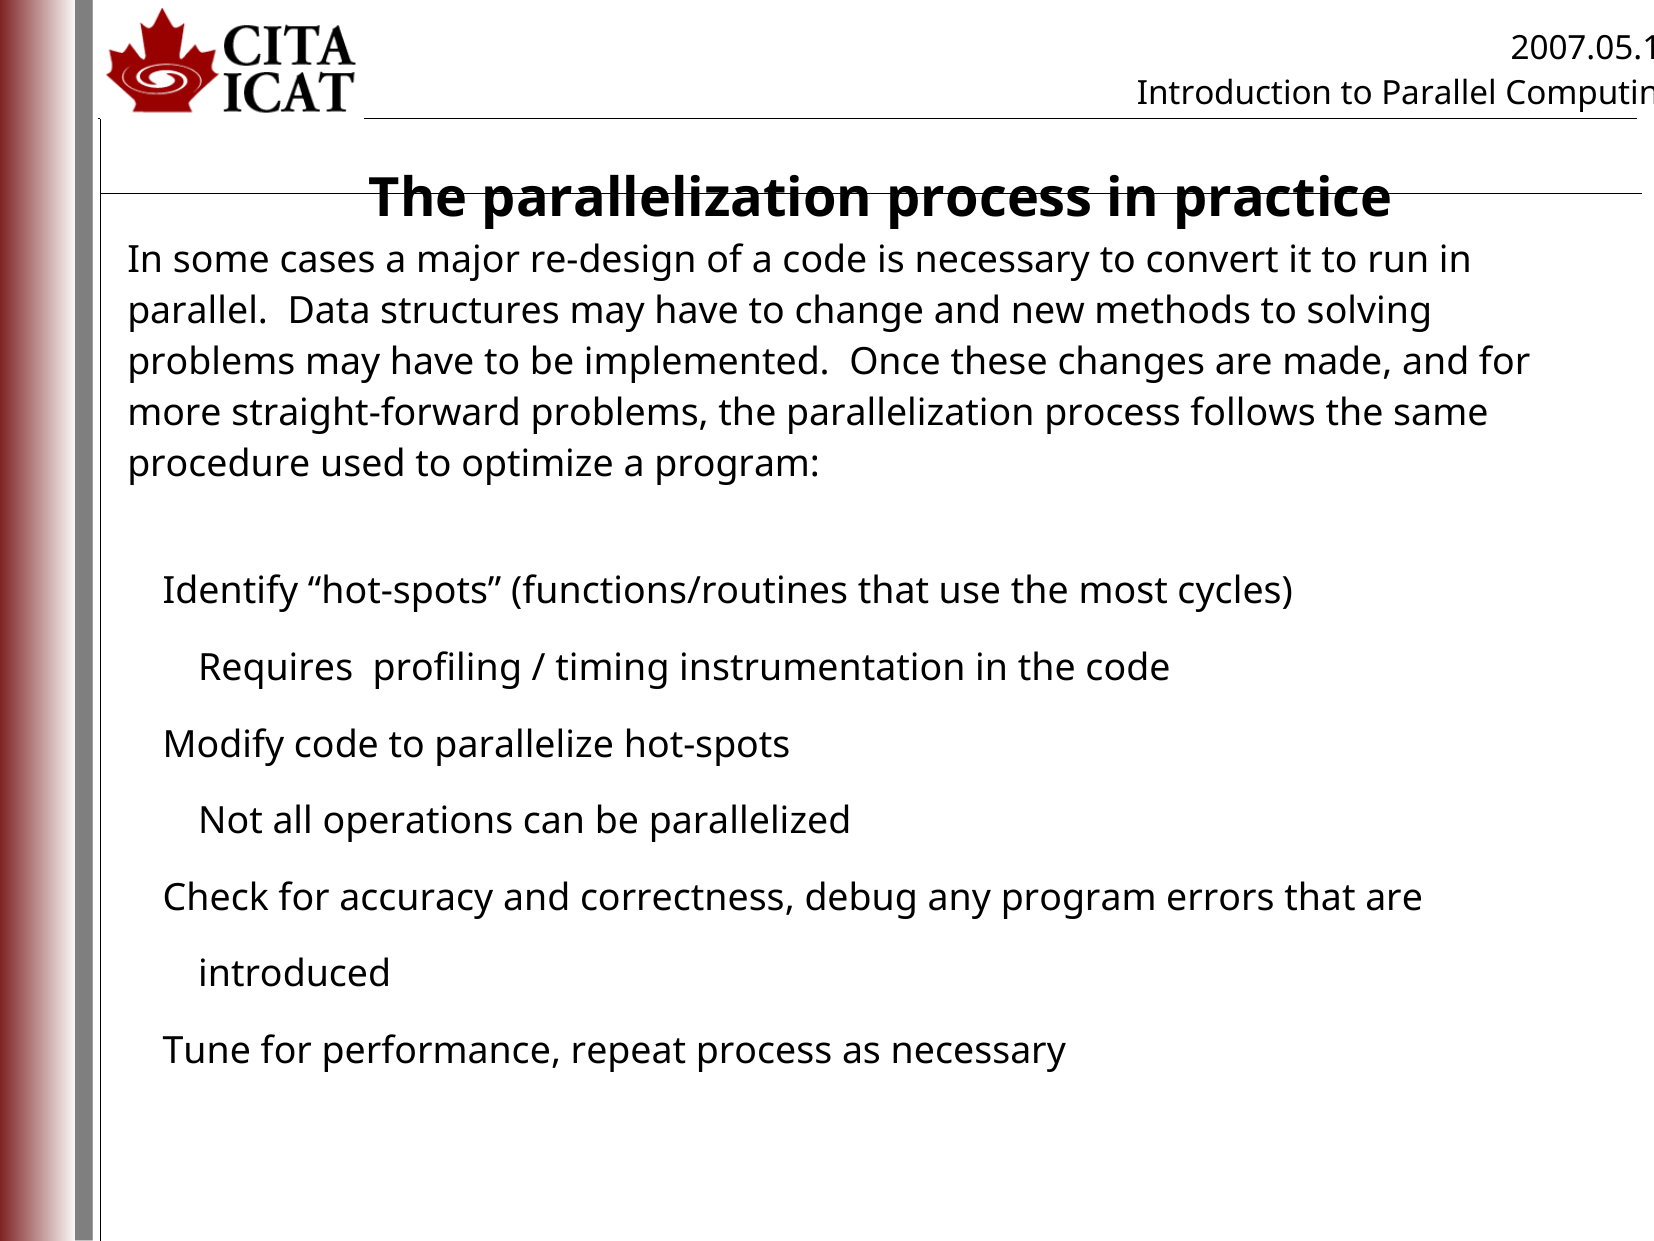

2007.05.18
Introduction to Parallel Computing
The parallelization process in practice
In some cases a major re-design of a code is necessary to convert it to run in parallel. Data structures may have to change and new methods to solving problems may have to be implemented. Once these changes are made, and for more straight-forward problems, the parallelization process follows the same procedure used to optimize a program:
Identify “hot-spots” (functions/routines that use the most cycles)
Requires profiling / timing instrumentation in the code
Modify code to parallelize hot-spots
Not all operations can be parallelized
Check for accuracy and correctness, debug any program errors that are introduced
Tune for performance, repeat process as necessary